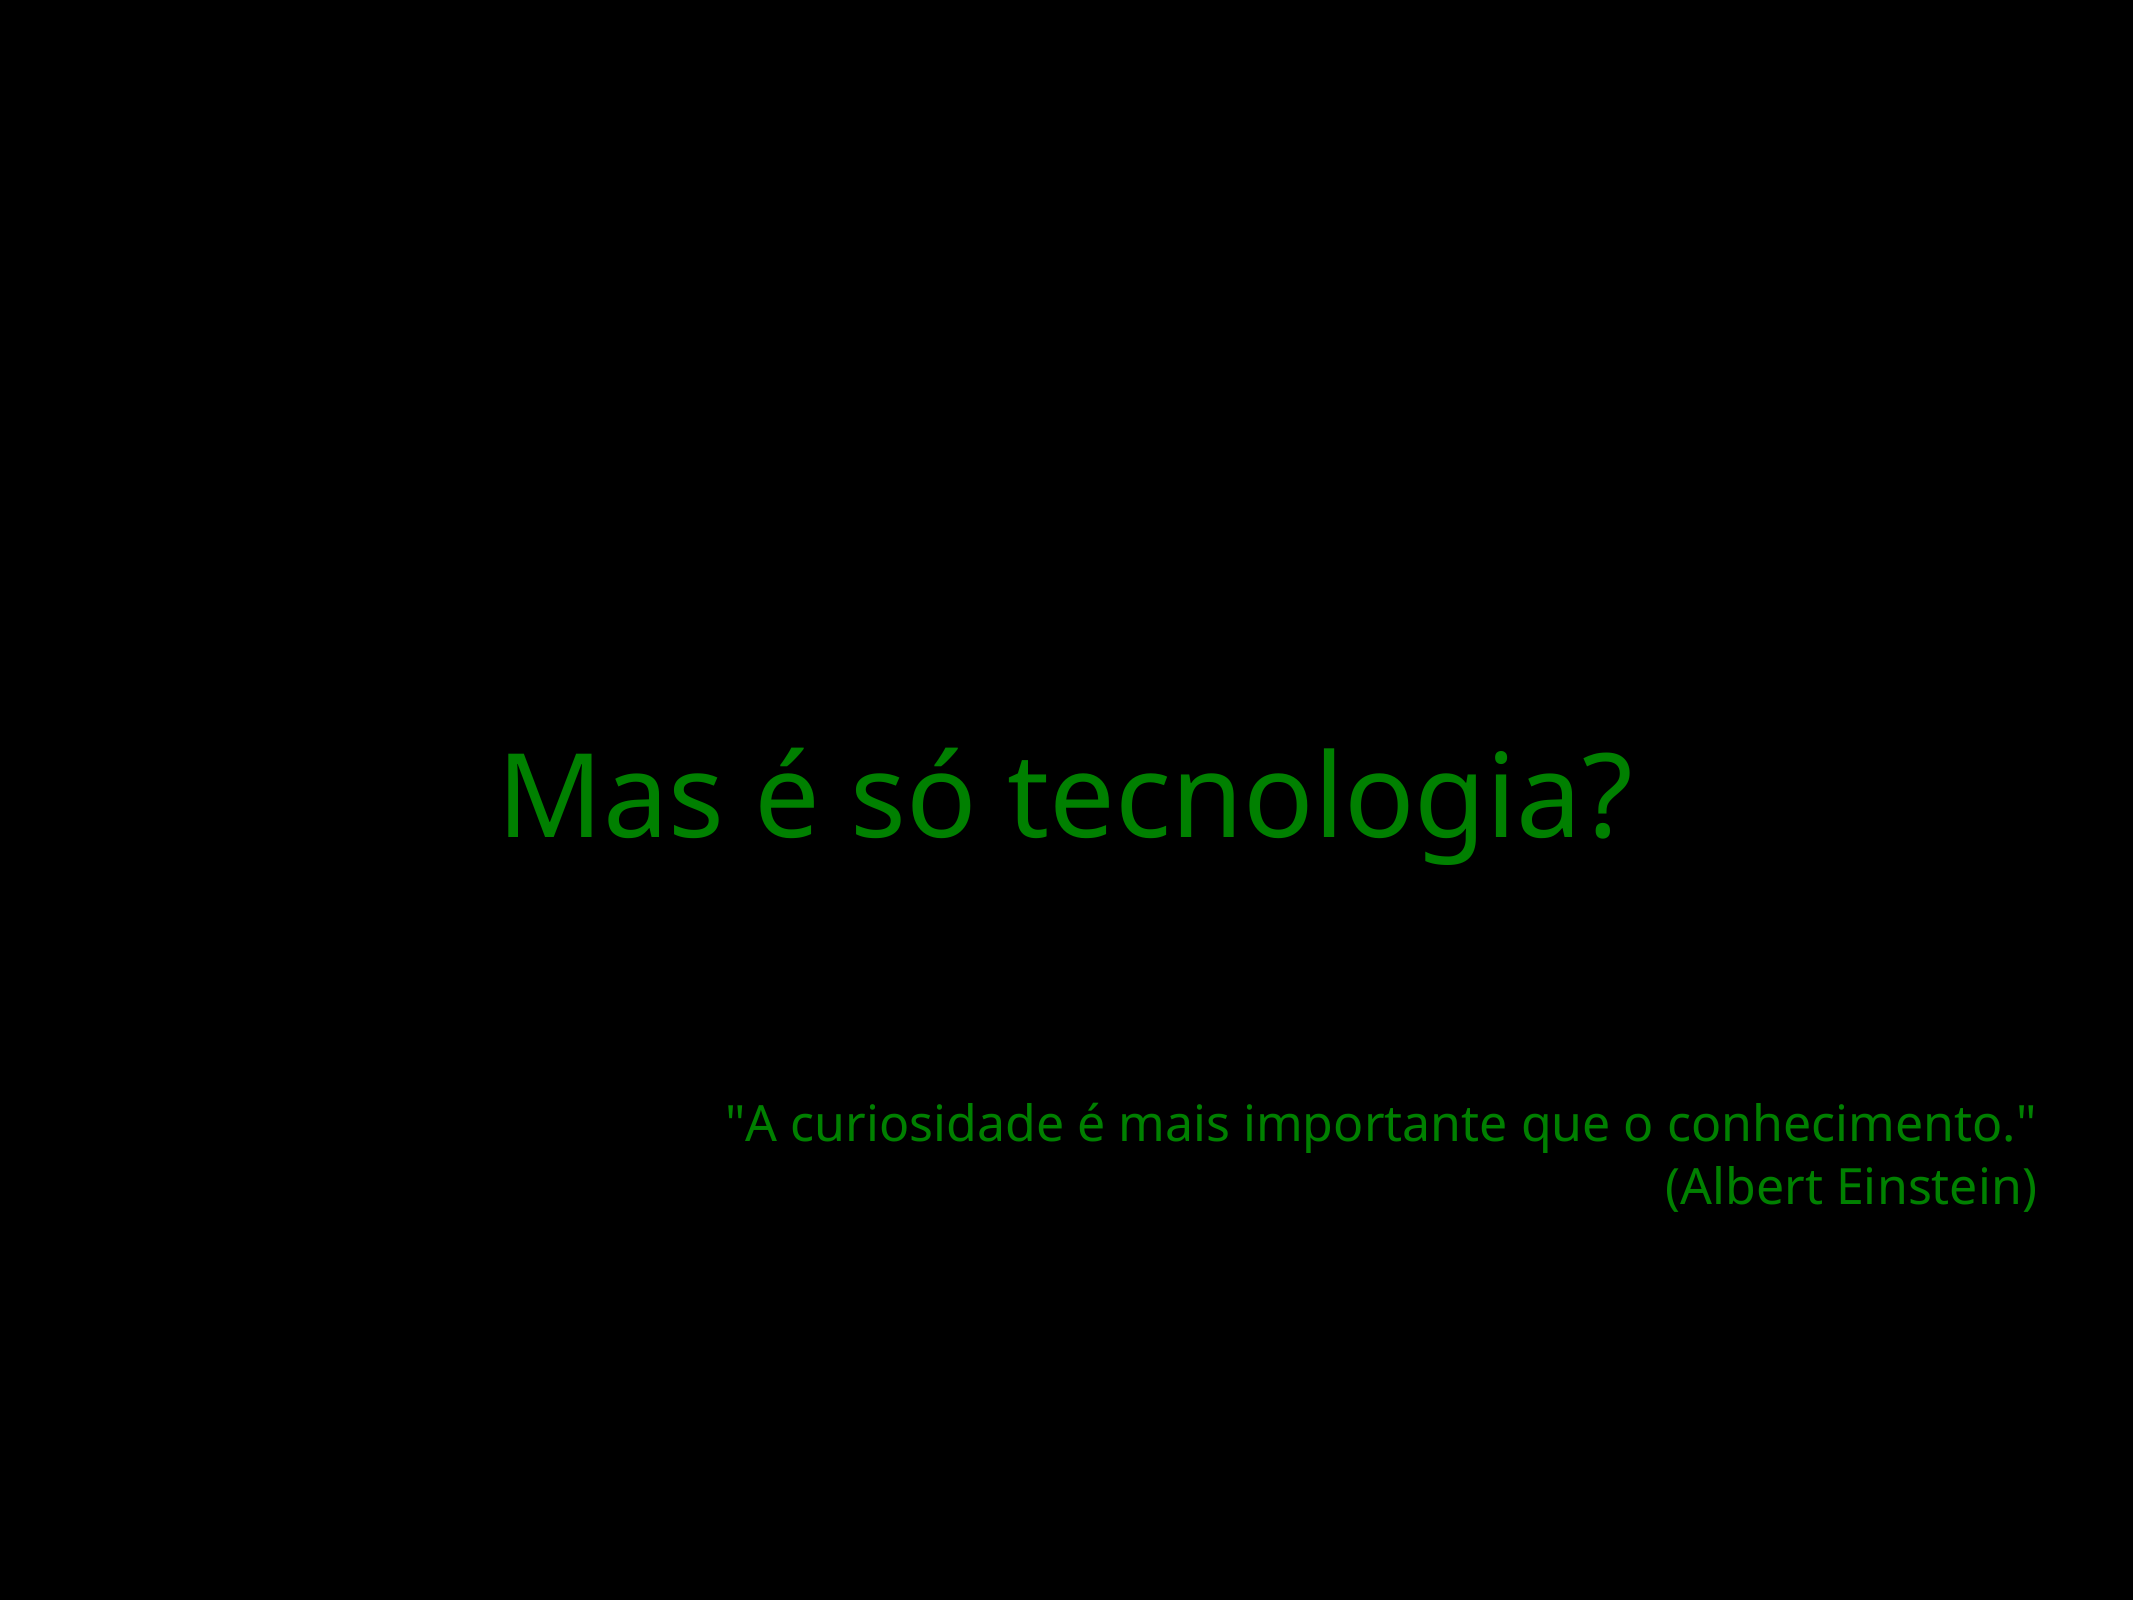

# Mas é só tecnologia?
"A curiosidade é mais importante que o conhecimento."
(Albert Einstein)